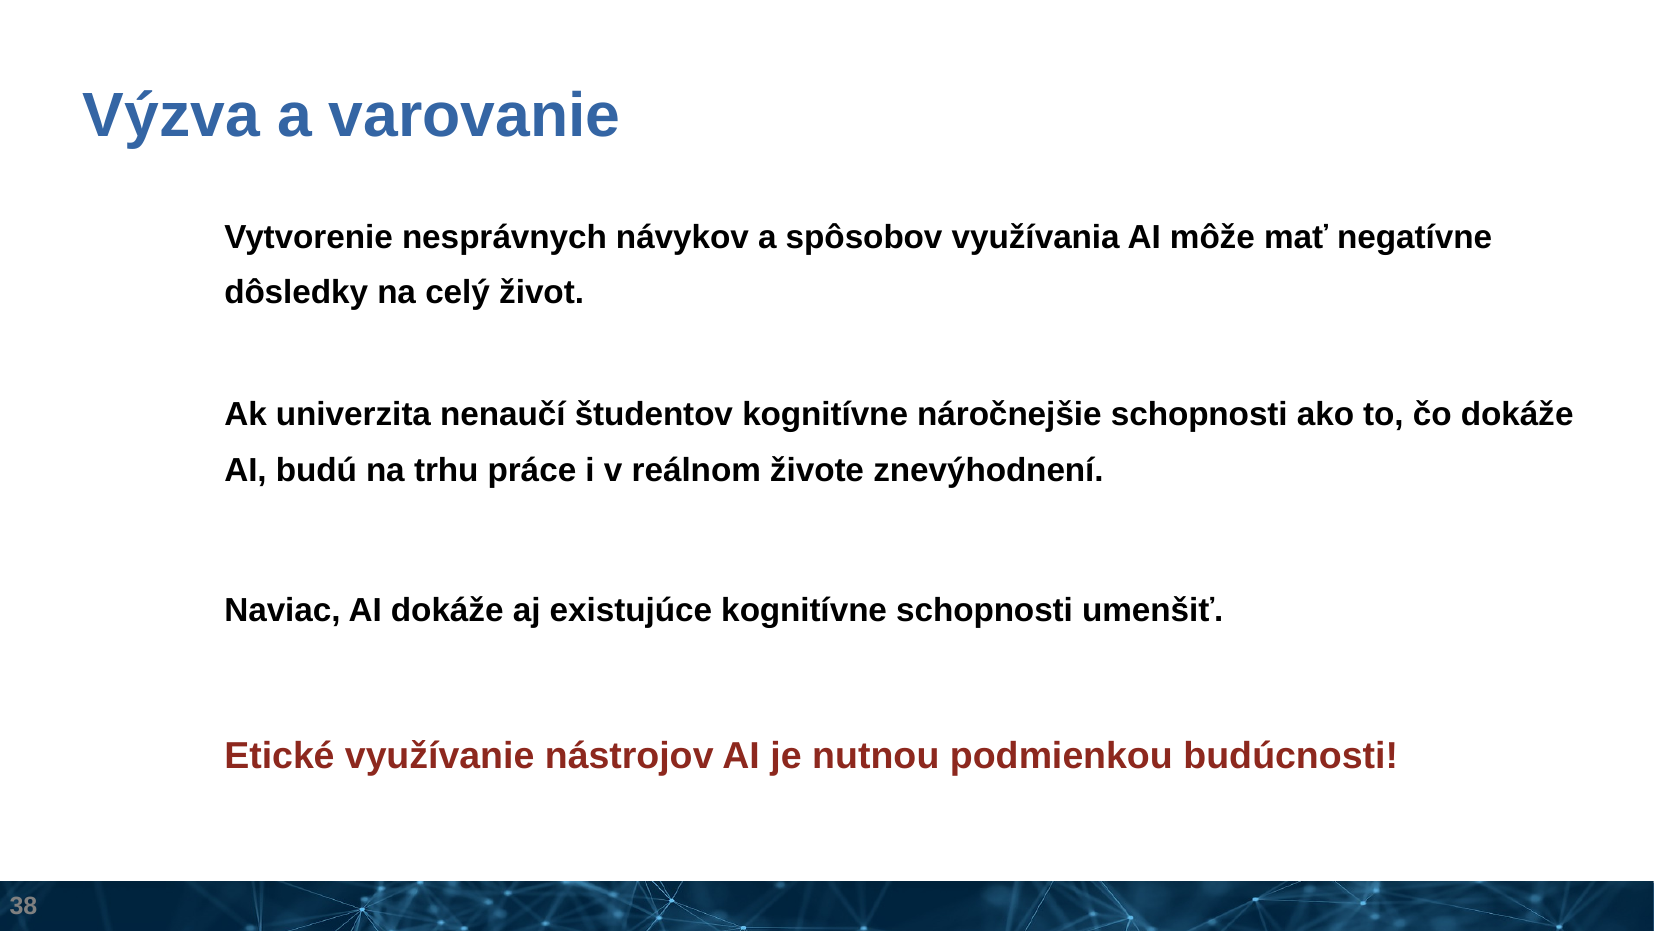

# Výzva a varovanie
Vytvorenie nesprávnych návykov a spôsobov využívania AI môže mať negatívne dôsledky na celý život.
Ak univerzita nenaučí študentov kognitívne náročnejšie schopnosti ako to, čo dokáže AI, budú na trhu práce i v reálnom živote znevýhodnení.
Naviac, AI dokáže aj existujúce kognitívne schopnosti umenšiť.
Etické využívanie nástrojov AI je nutnou podmienkou budúcnosti!